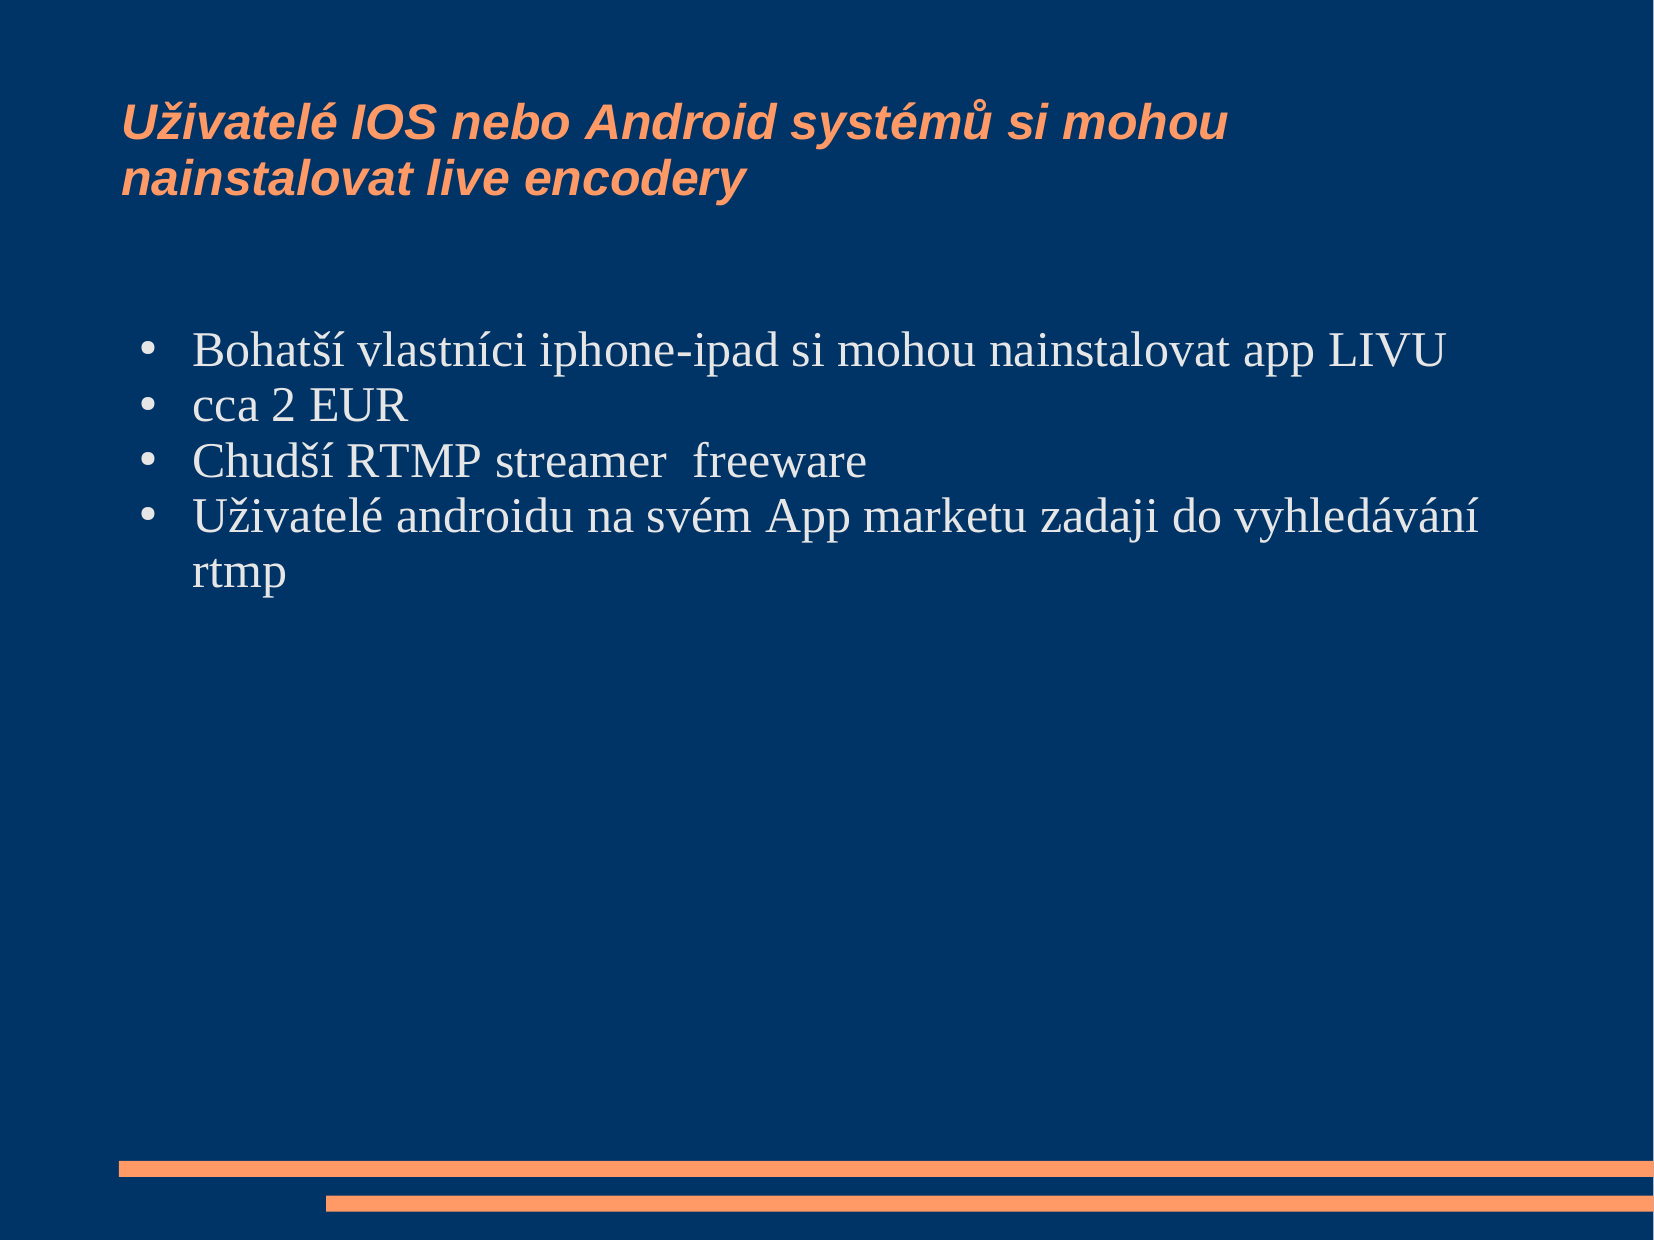

# Uživatelé IOS nebo Android systémů si mohou nainstalovat live encodery
Bohatší vlastníci iphone-ipad si mohou nainstalovat app LIVU
cca 2 EUR
Chudší RTMP streamer freeware
Uživatelé androidu na svém App marketu zadaji do vyhledávání rtmp